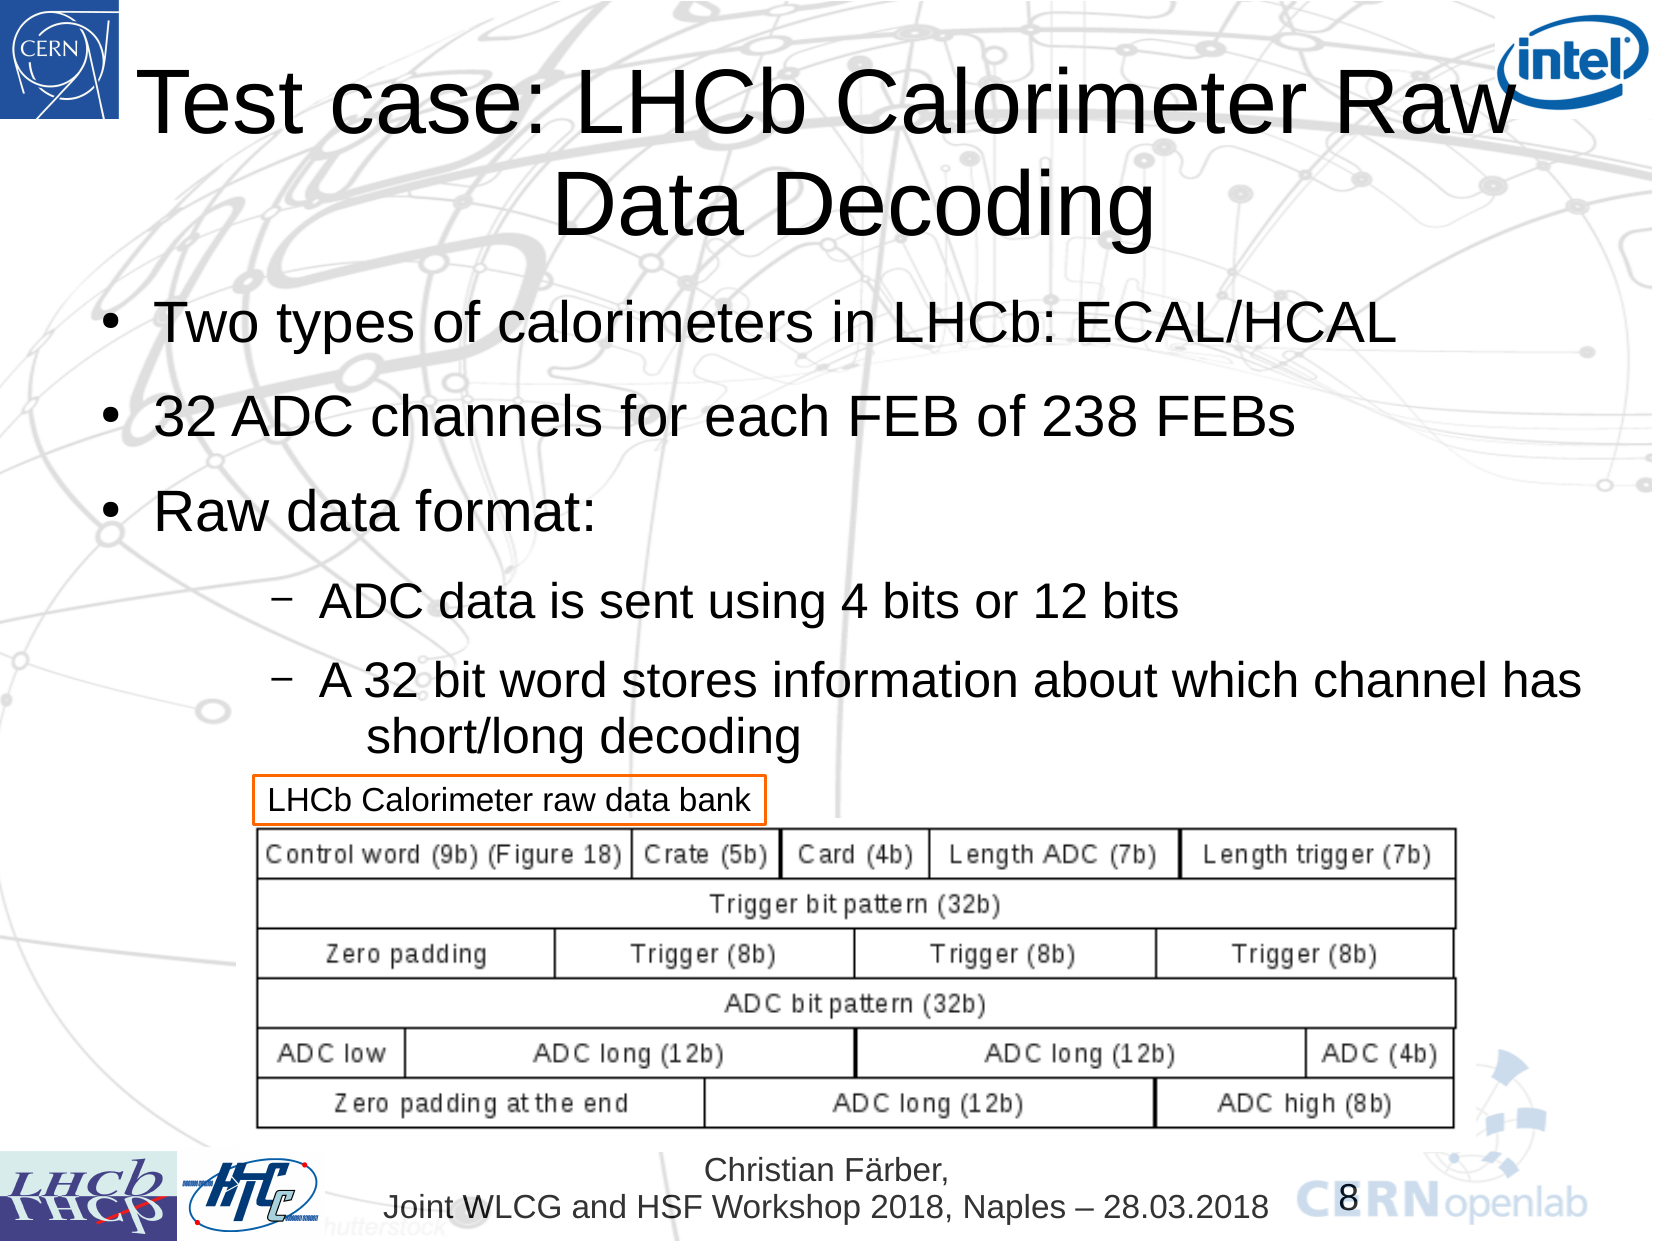

# Test case: LHCb Calorimeter Raw Data Decoding
Two types of calorimeters in LHCb: ECAL/HCAL
32 ADC channels for each FEB of 238 FEBs
Raw data format:
ADC data is sent using 4 bits or 12 bits
A 32 bit word stores information about which channel has short/long decoding
LHCb Calorimeter raw data bank